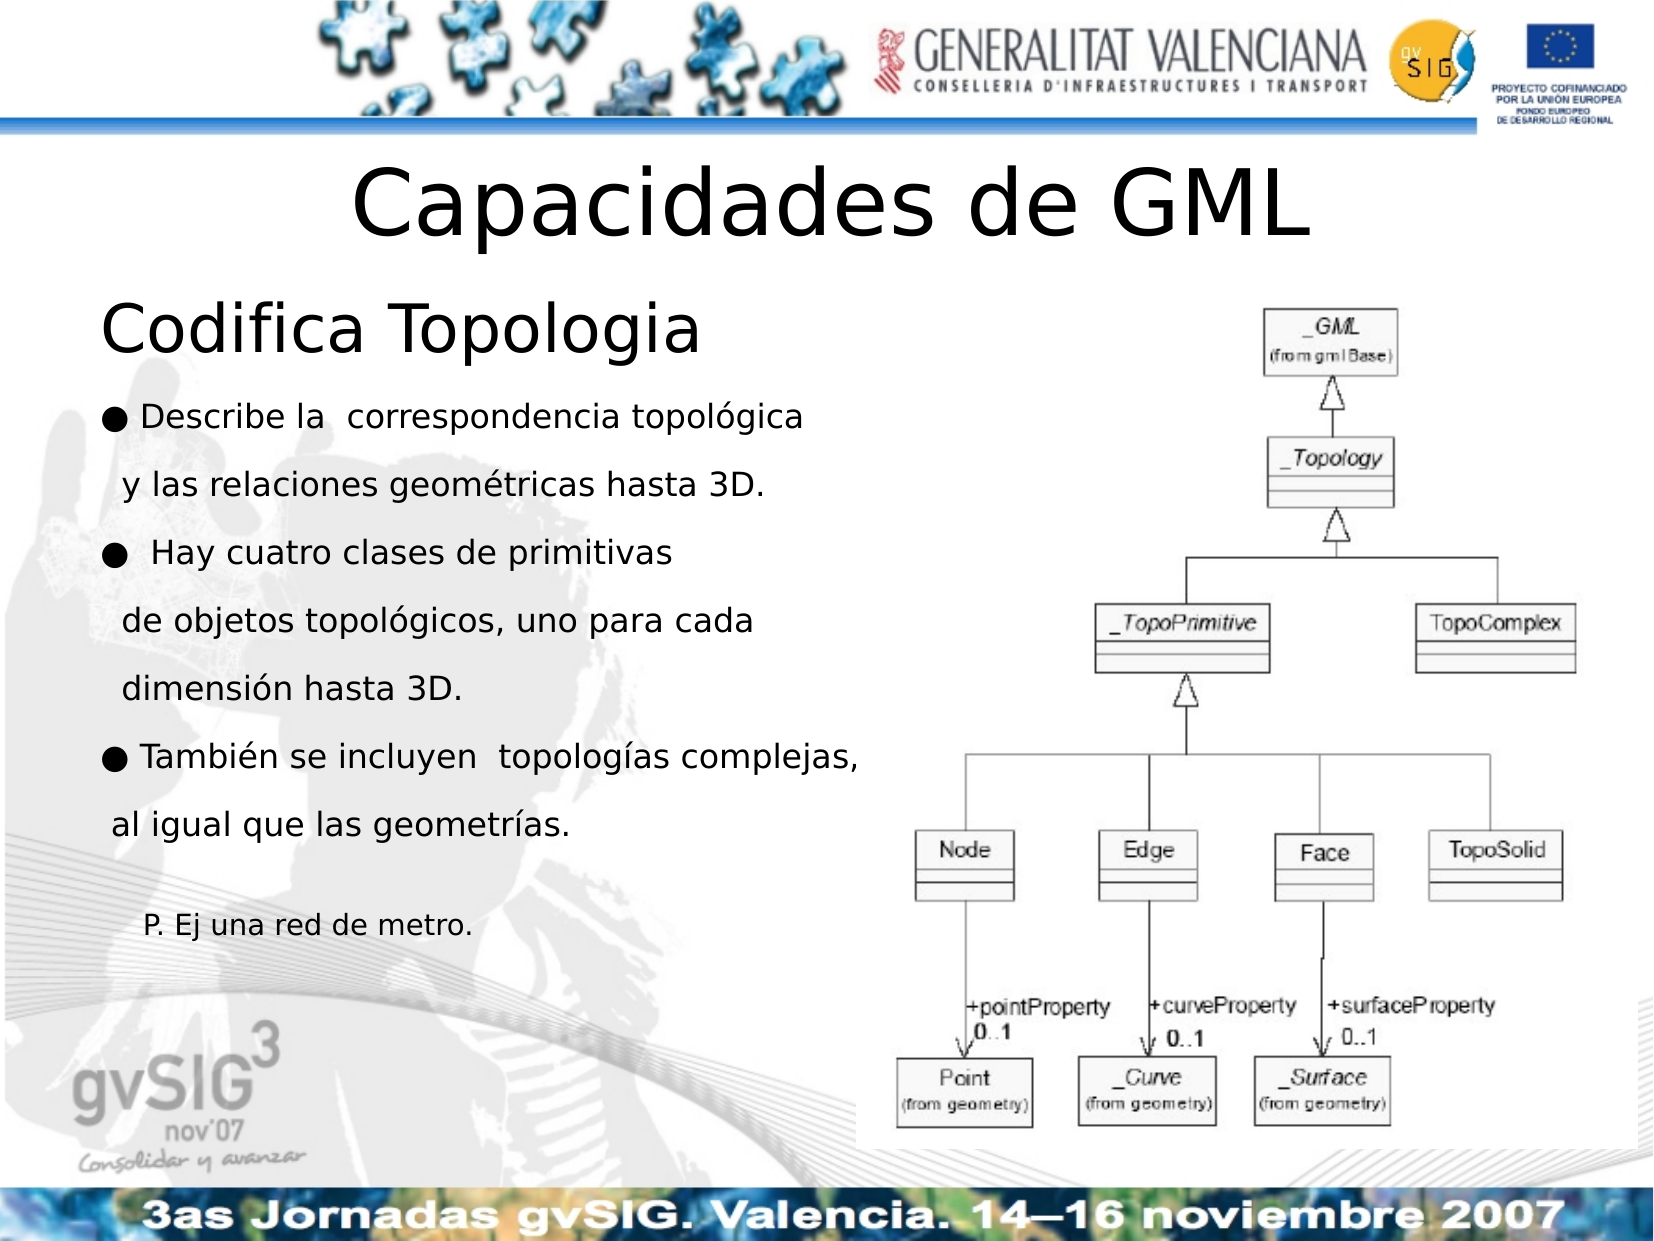

# Capacidades de GML
Codifica Topologia
● Describe la correspondencia topológica
 y las relaciones geométricas hasta 3D.
● Hay cuatro clases de primitivas
 de objetos topológicos, uno para cada
 dimensión hasta 3D.
● También se incluyen topologías complejas,
 al igual que las geometrías.
 P. Ej una red de metro.